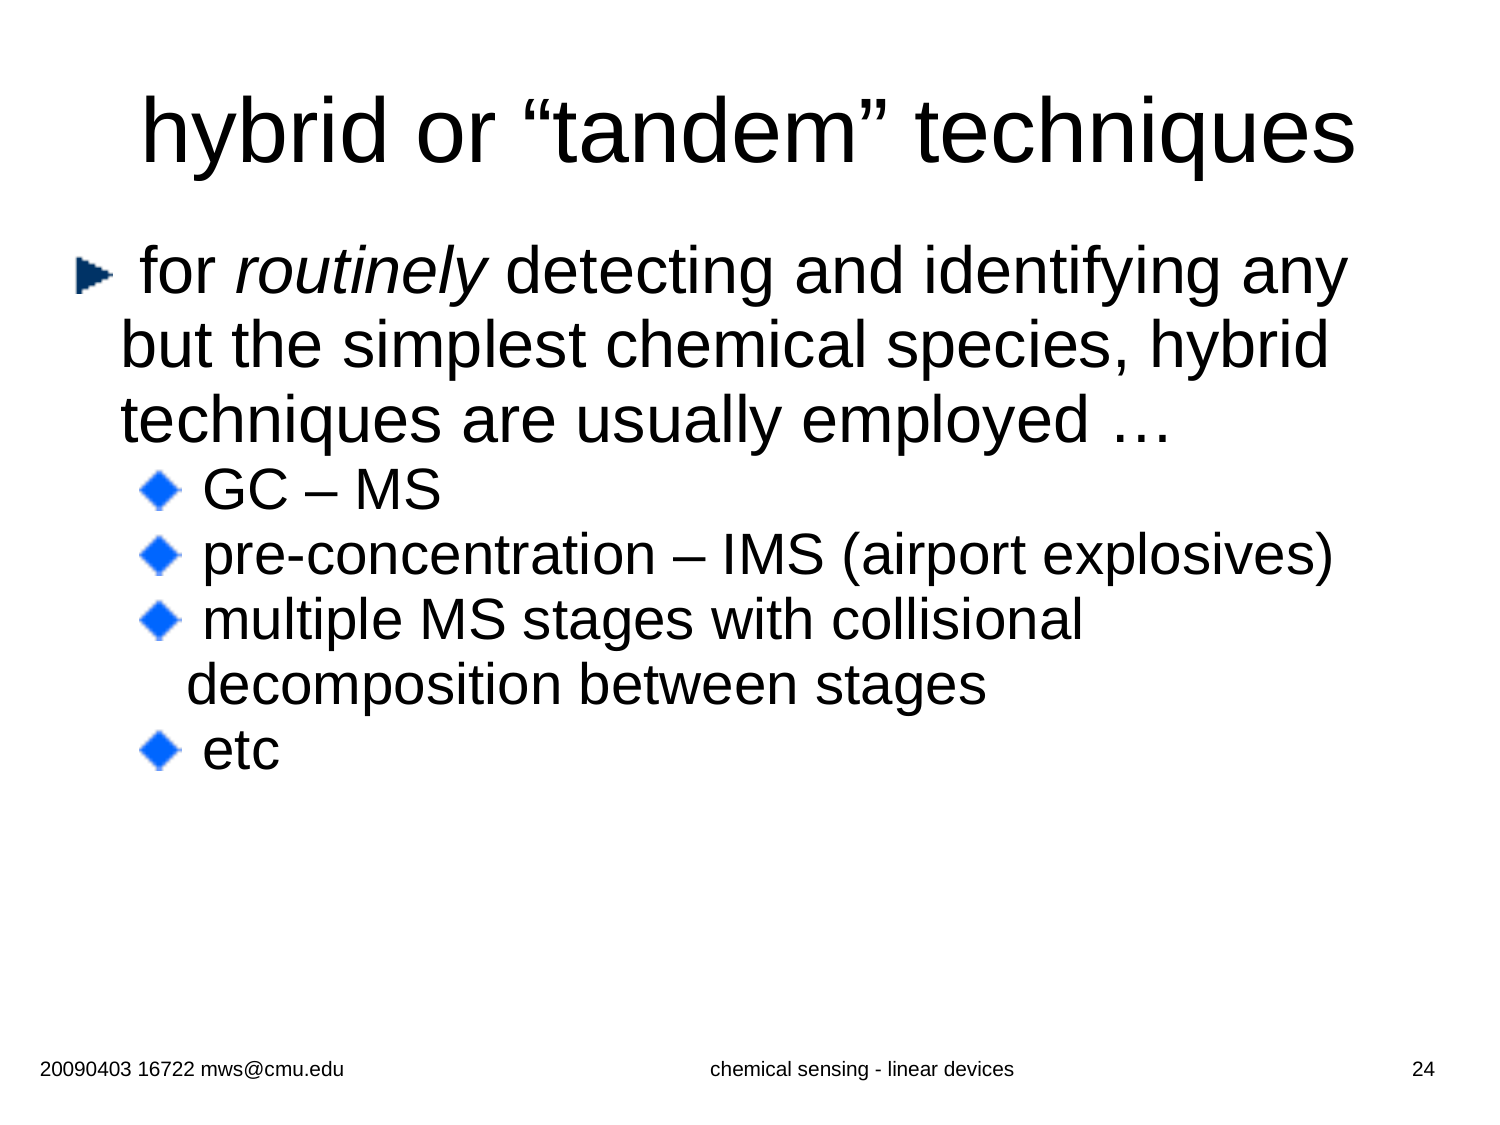

# hybrid or “tandem” techniques
 for routinely detecting and identifying any but the simplest chemical species, hybrid techniques are usually employed …
 GC – MS
 pre-concentration – IMS (airport explosives)
 multiple MS stages with collisional decomposition between stages
 etc
20090403 16722 mws@cmu.edu
chemical sensing - linear devices
24